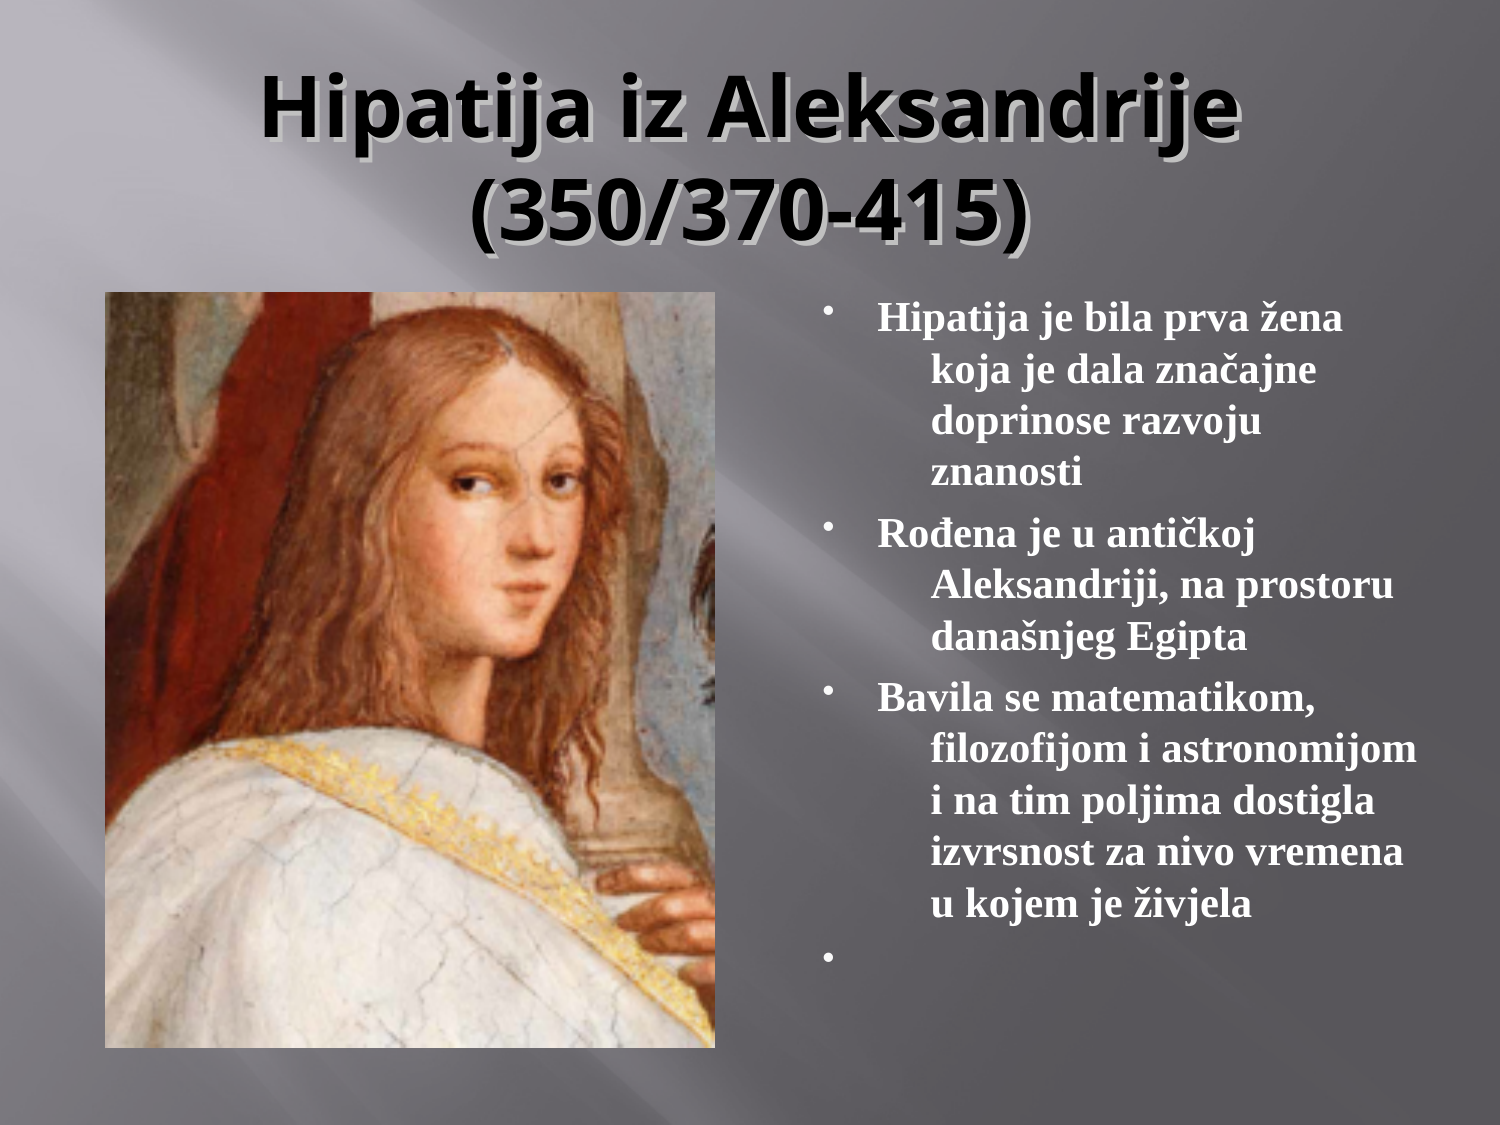

# Hipatija iz Aleksandrije (350/370-415)
Hipatija je bila prva žena koja je dala značajne doprinose razvoju znanosti
Rođena je u antičkoj Aleksandriji, na prostoru današnjeg Egipta
Bavila se matematikom, filozofijom i astronomijom i na tim poljima dostigla izvrsnost za nivo vremena u kojem je živjela